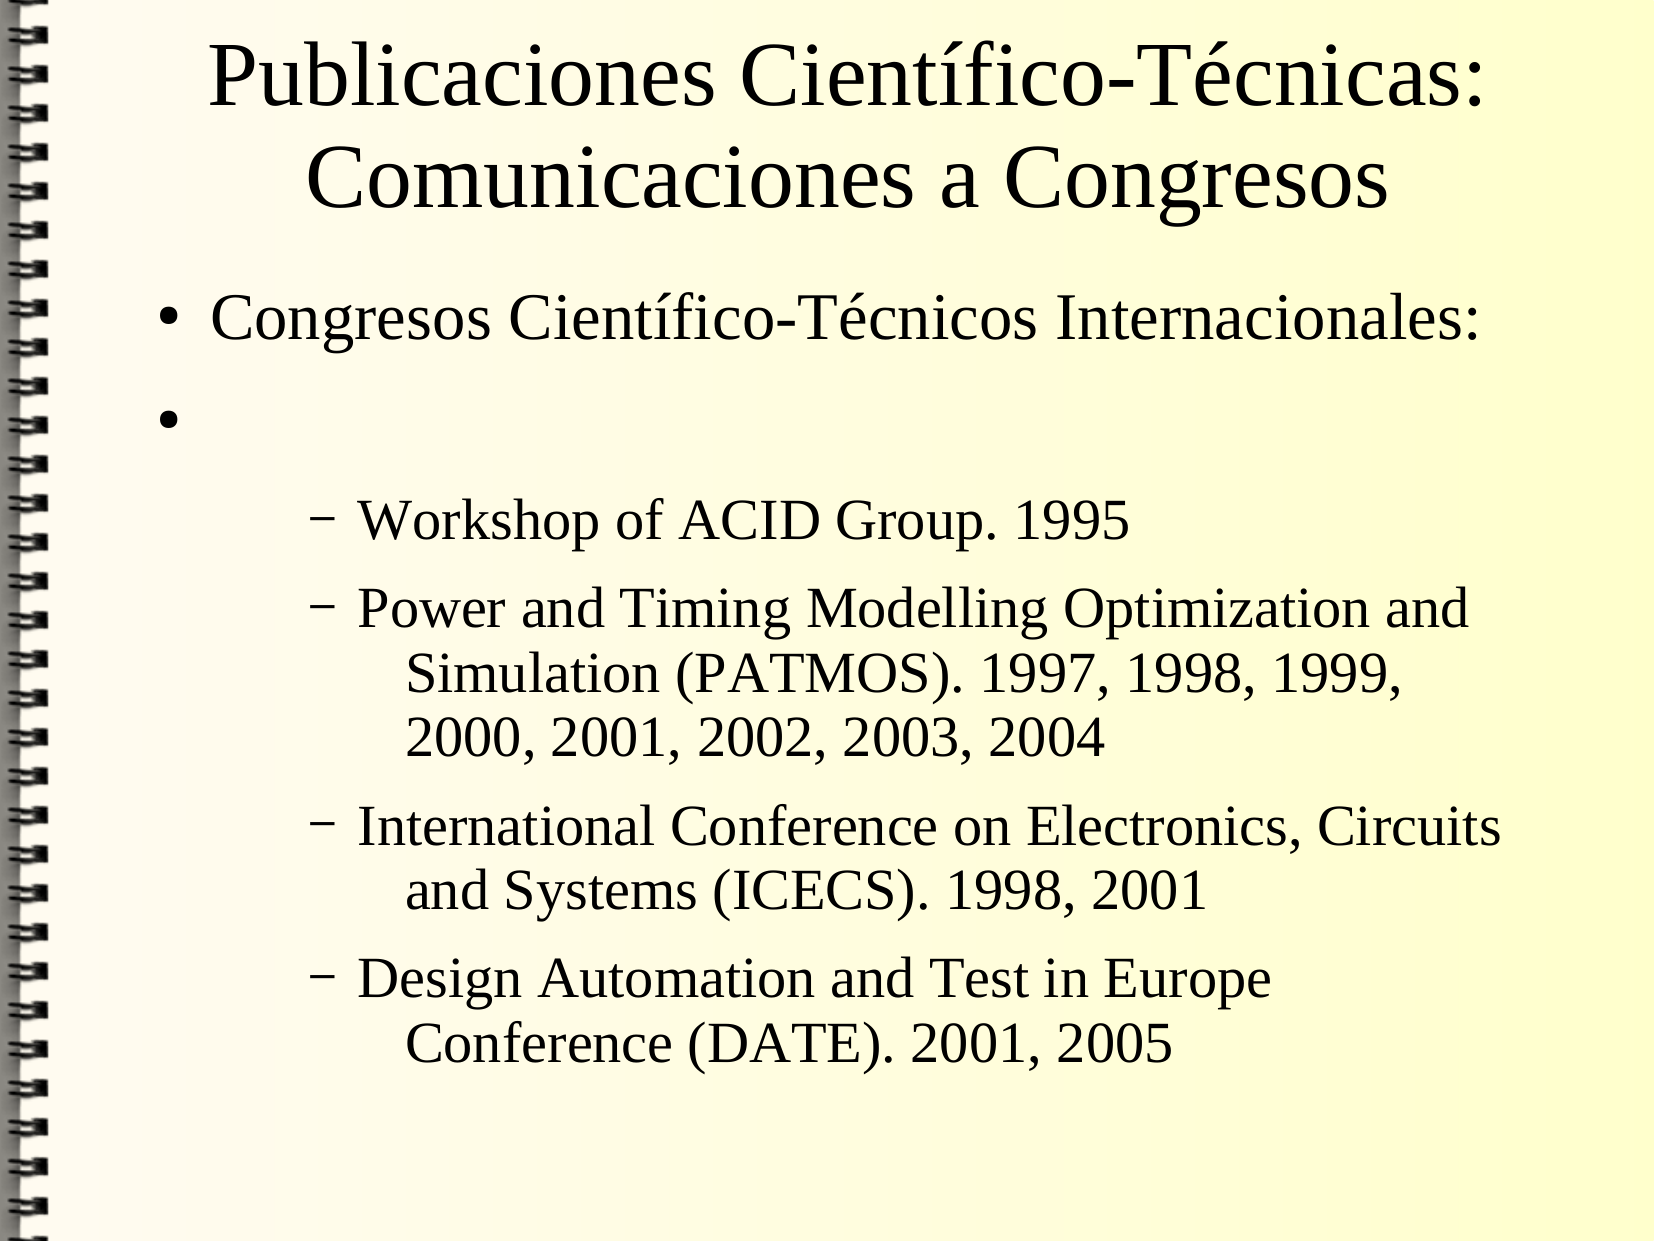

Publicaciones Científico-Técnicas: Comunicaciones a Congresos
# Congresos Científico-Técnicos Internacionales:
Workshop of ACID Group. 1995
Power and Timing Modelling Optimization and Simulation (PATMOS). 1997, 1998, 1999, 2000, 2001, 2002, 2003, 2004
International Conference on Electronics, Circuits and Systems (ICECS). 1998, 2001
Design Automation and Test in Europe Conference (DATE). 2001, 2005